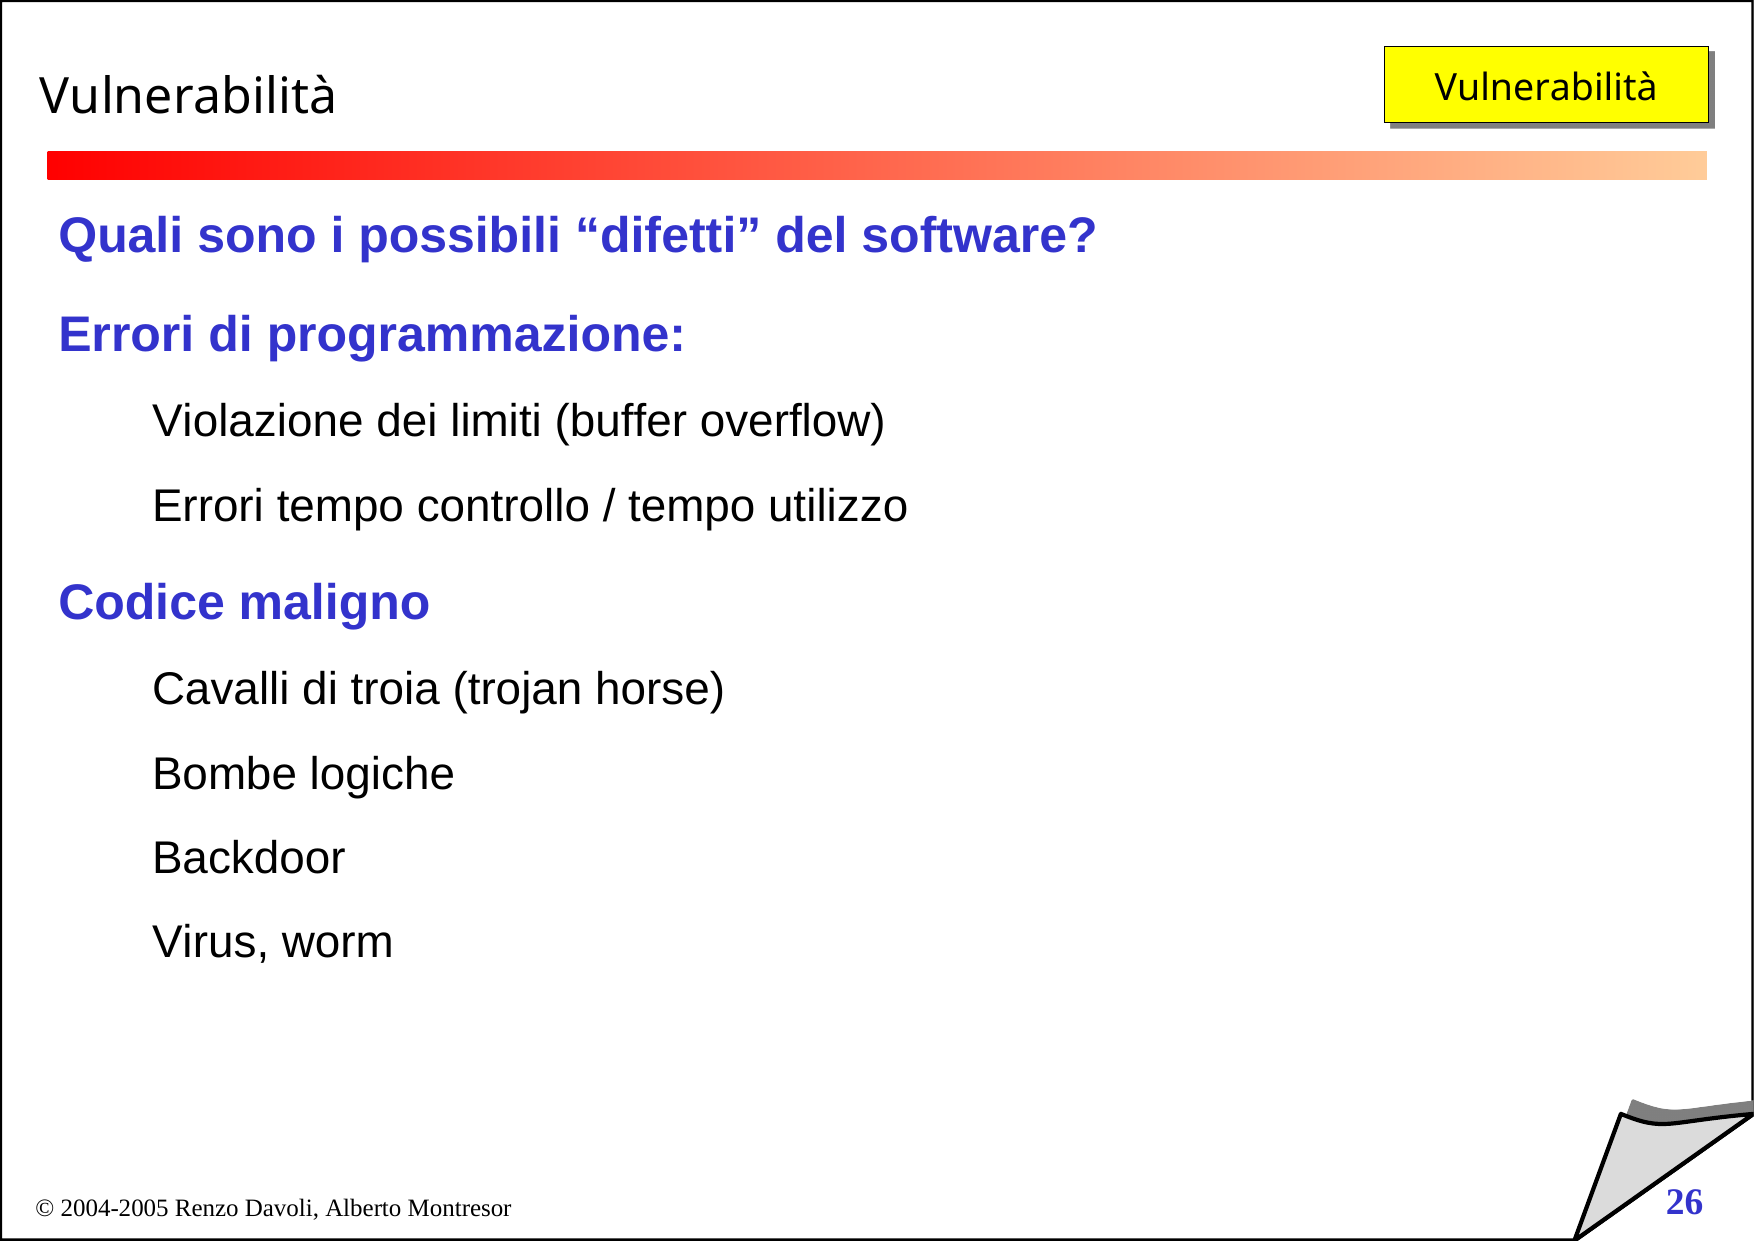

Vulnerabilità
# Vulnerabilità
Quali sono i possibili “difetti” del software?
Errori di programmazione:
Violazione dei limiti (buffer overflow)
Errori tempo controllo / tempo utilizzo
Codice maligno
Cavalli di troia (trojan horse)
Bombe logiche
Backdoor
Virus, worm